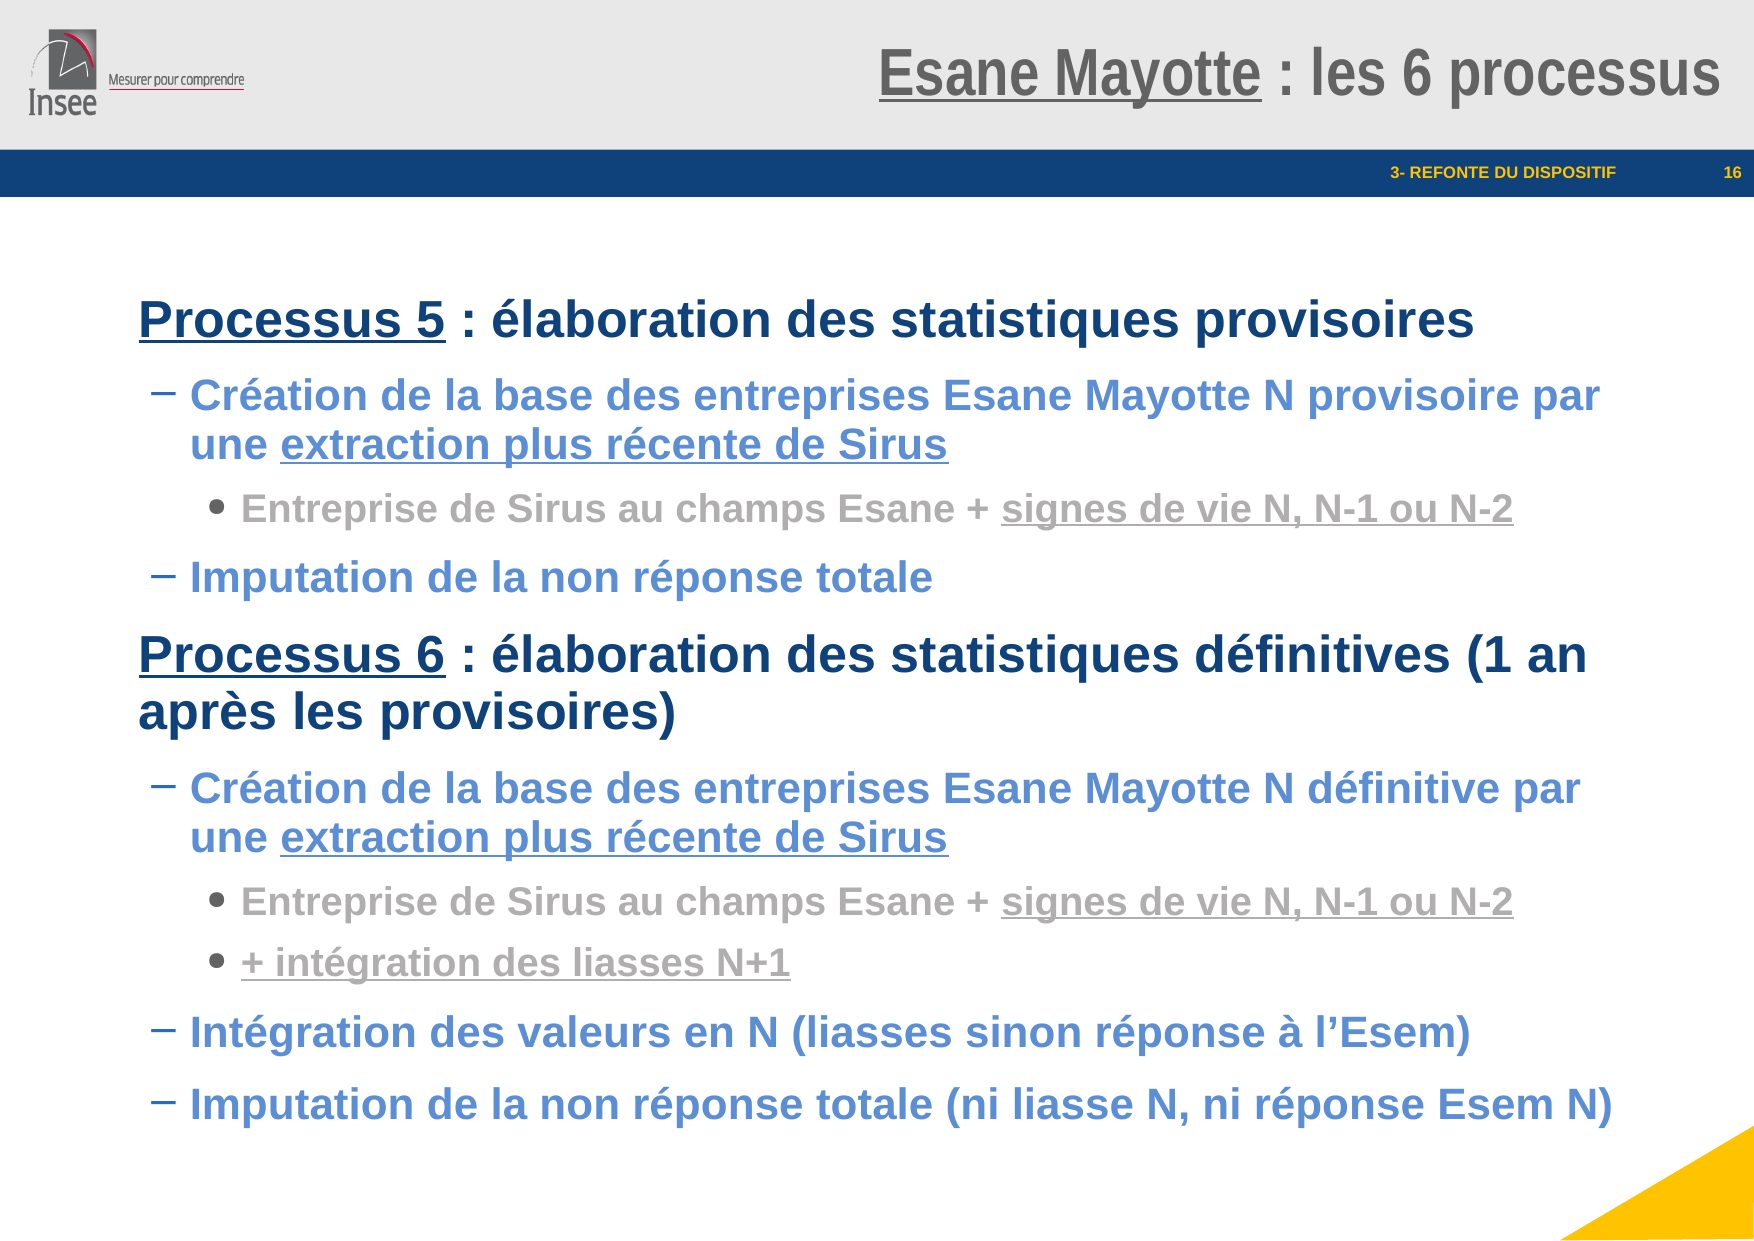

# Esane Mayotte : les 6 processus
16
Processus 5 : élaboration des statistiques provisoires
Création de la base des entreprises Esane Mayotte N provisoire par une extraction plus récente de Sirus
Entreprise de Sirus au champs Esane + signes de vie N, N-1 ou N-2
Imputation de la non réponse totale
Processus 6 : élaboration des statistiques définitives (1 an après les provisoires)
Création de la base des entreprises Esane Mayotte N définitive par une extraction plus récente de Sirus
Entreprise de Sirus au champs Esane + signes de vie N, N-1 ou N-2
+ intégration des liasses N+1
Intégration des valeurs en N (liasses sinon réponse à l’Esem)
Imputation de la non réponse totale (ni liasse N, ni réponse Esem N)